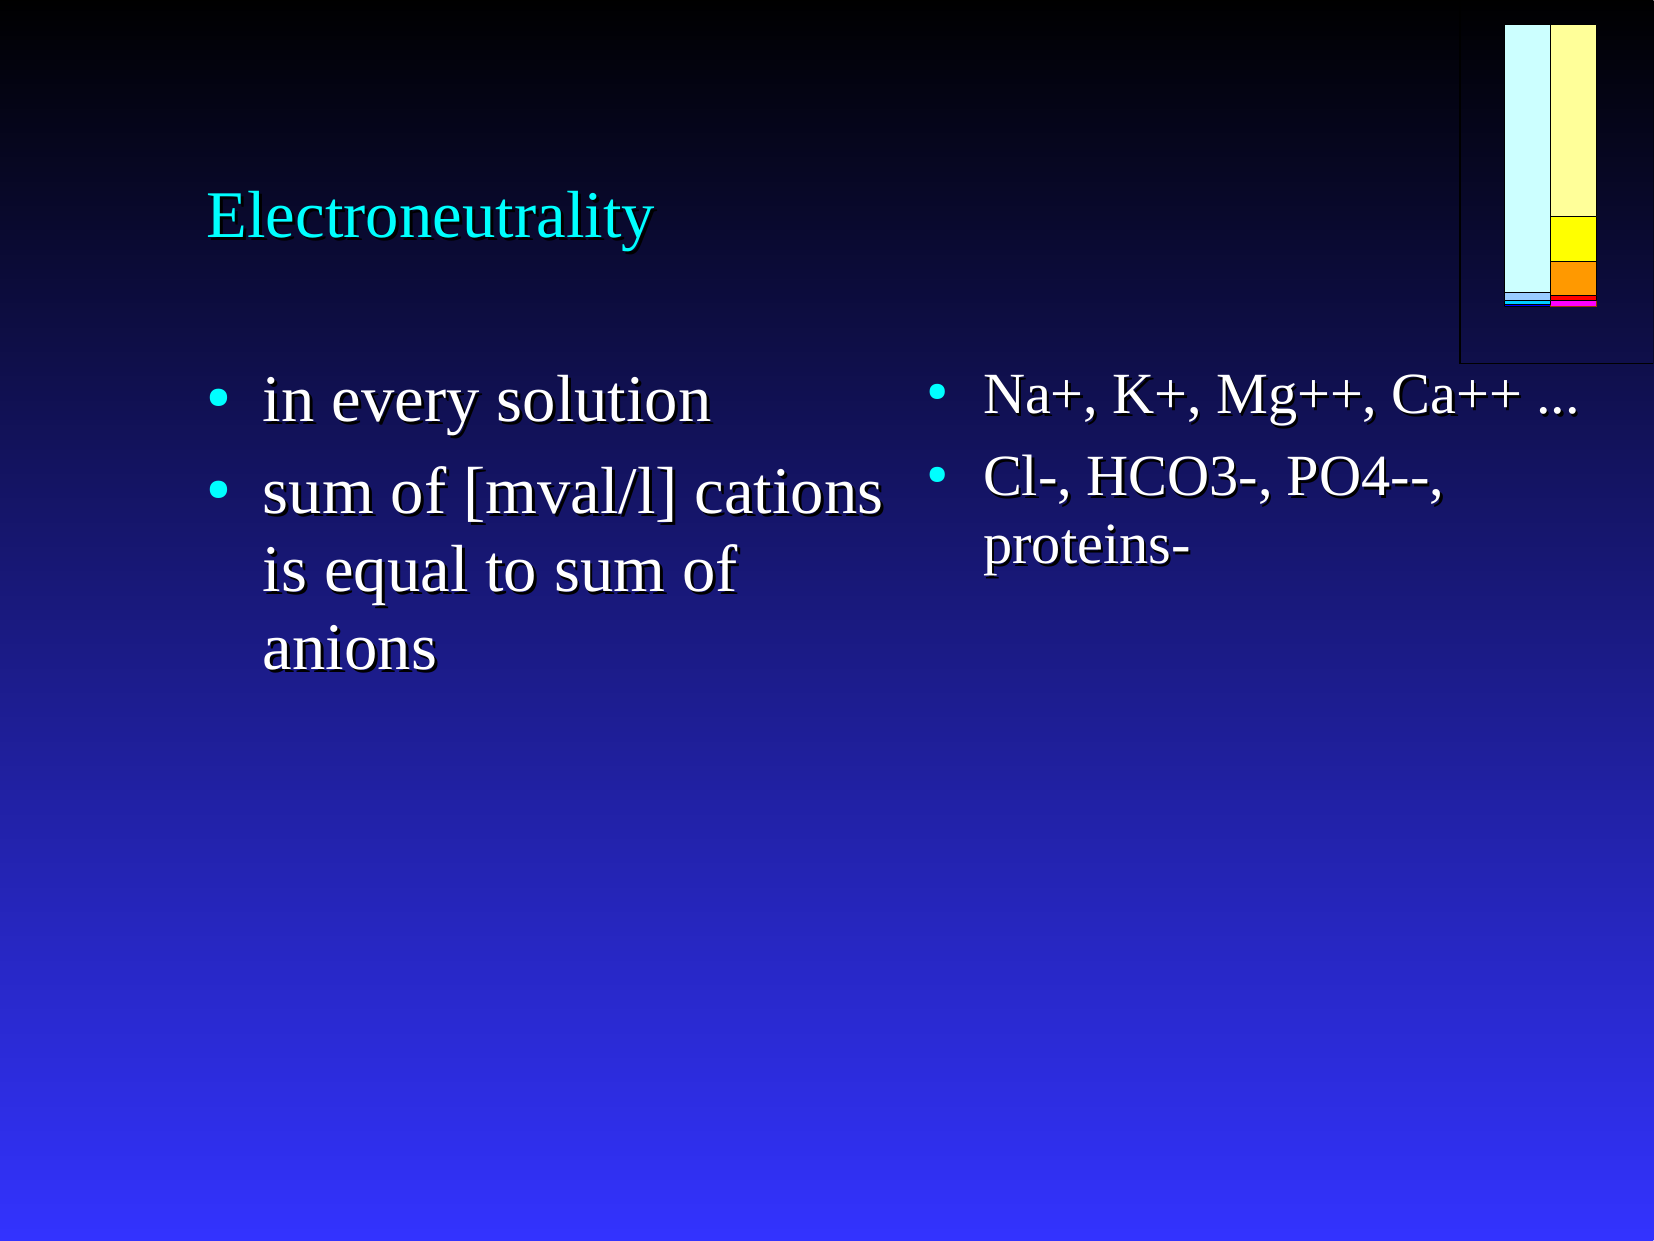

# Electroneutrality
in every solution
sum of [mval/l] cations is equal to sum of anions
Na+, K+, Mg++, Ca++ ...
Cl-, HCO3-, PO4--, proteins-